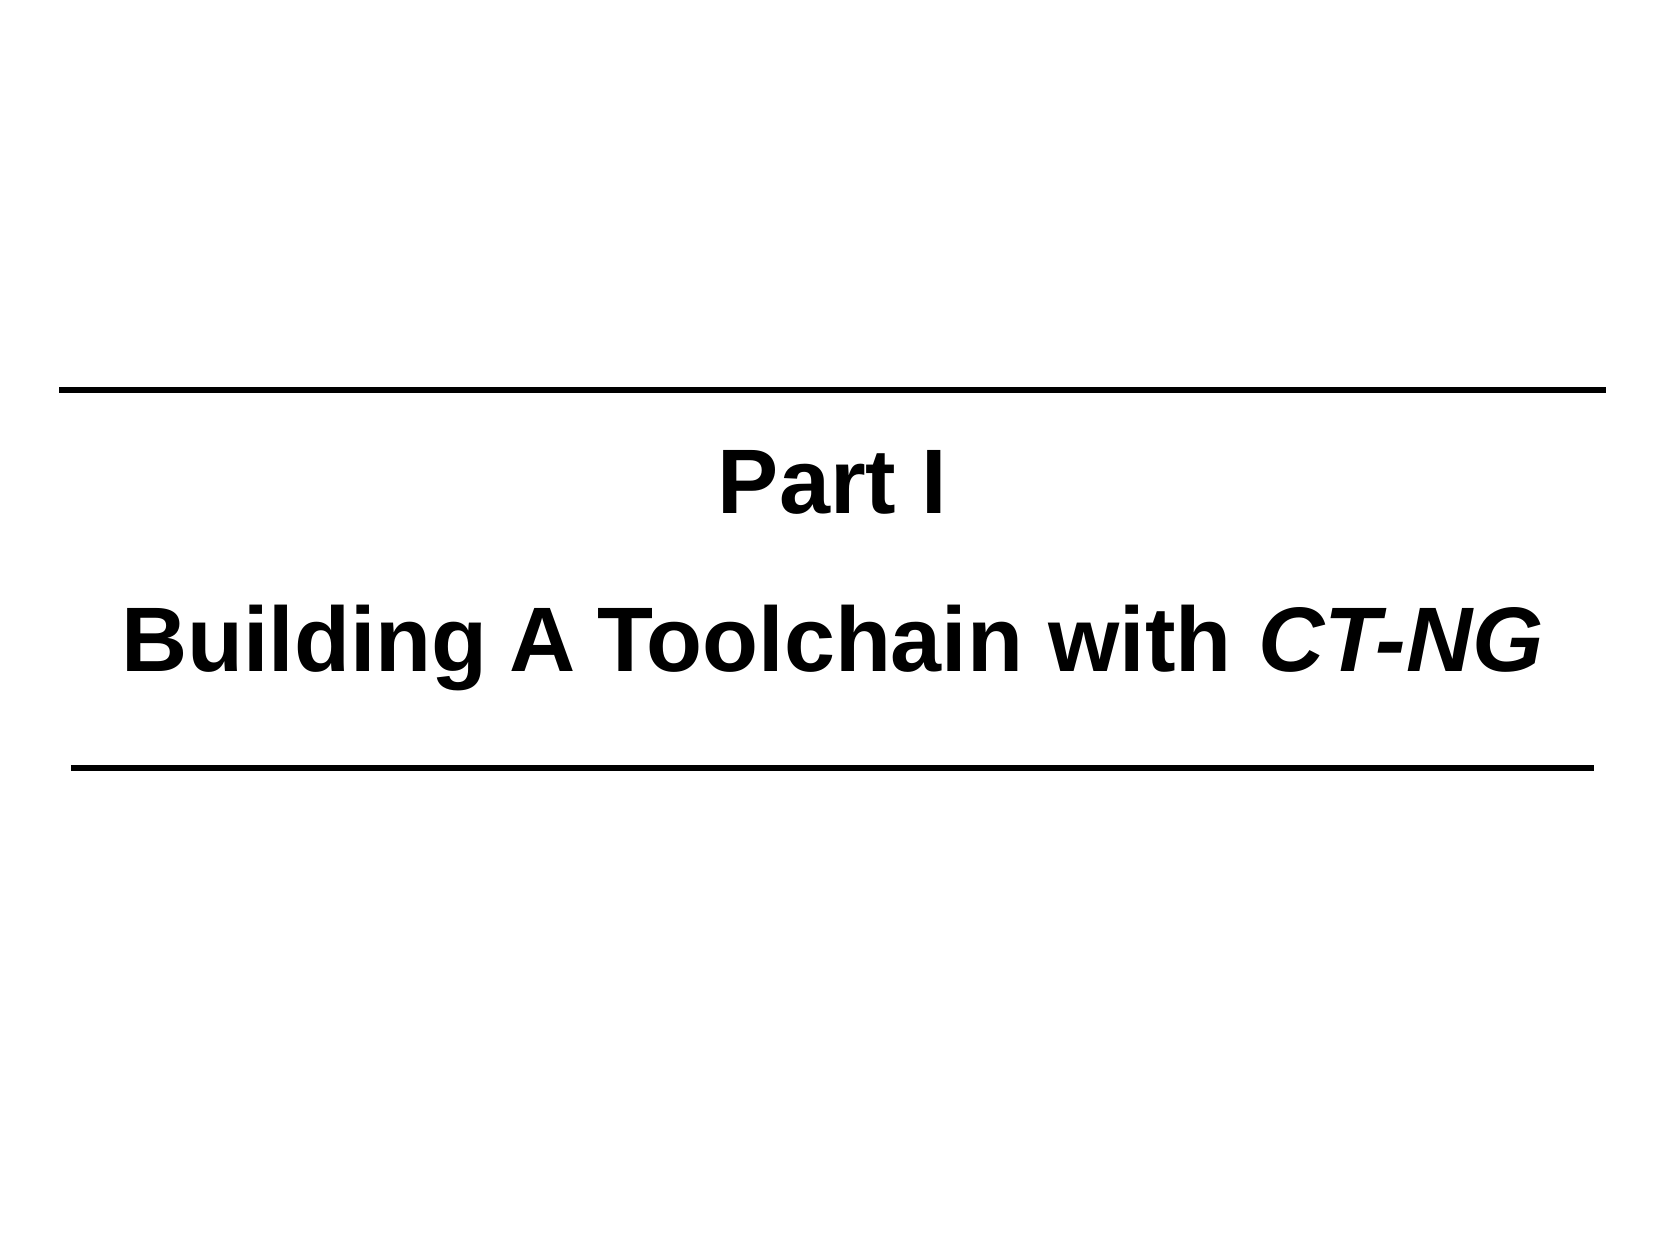

# Part I Building A Toolchain with CT-NG